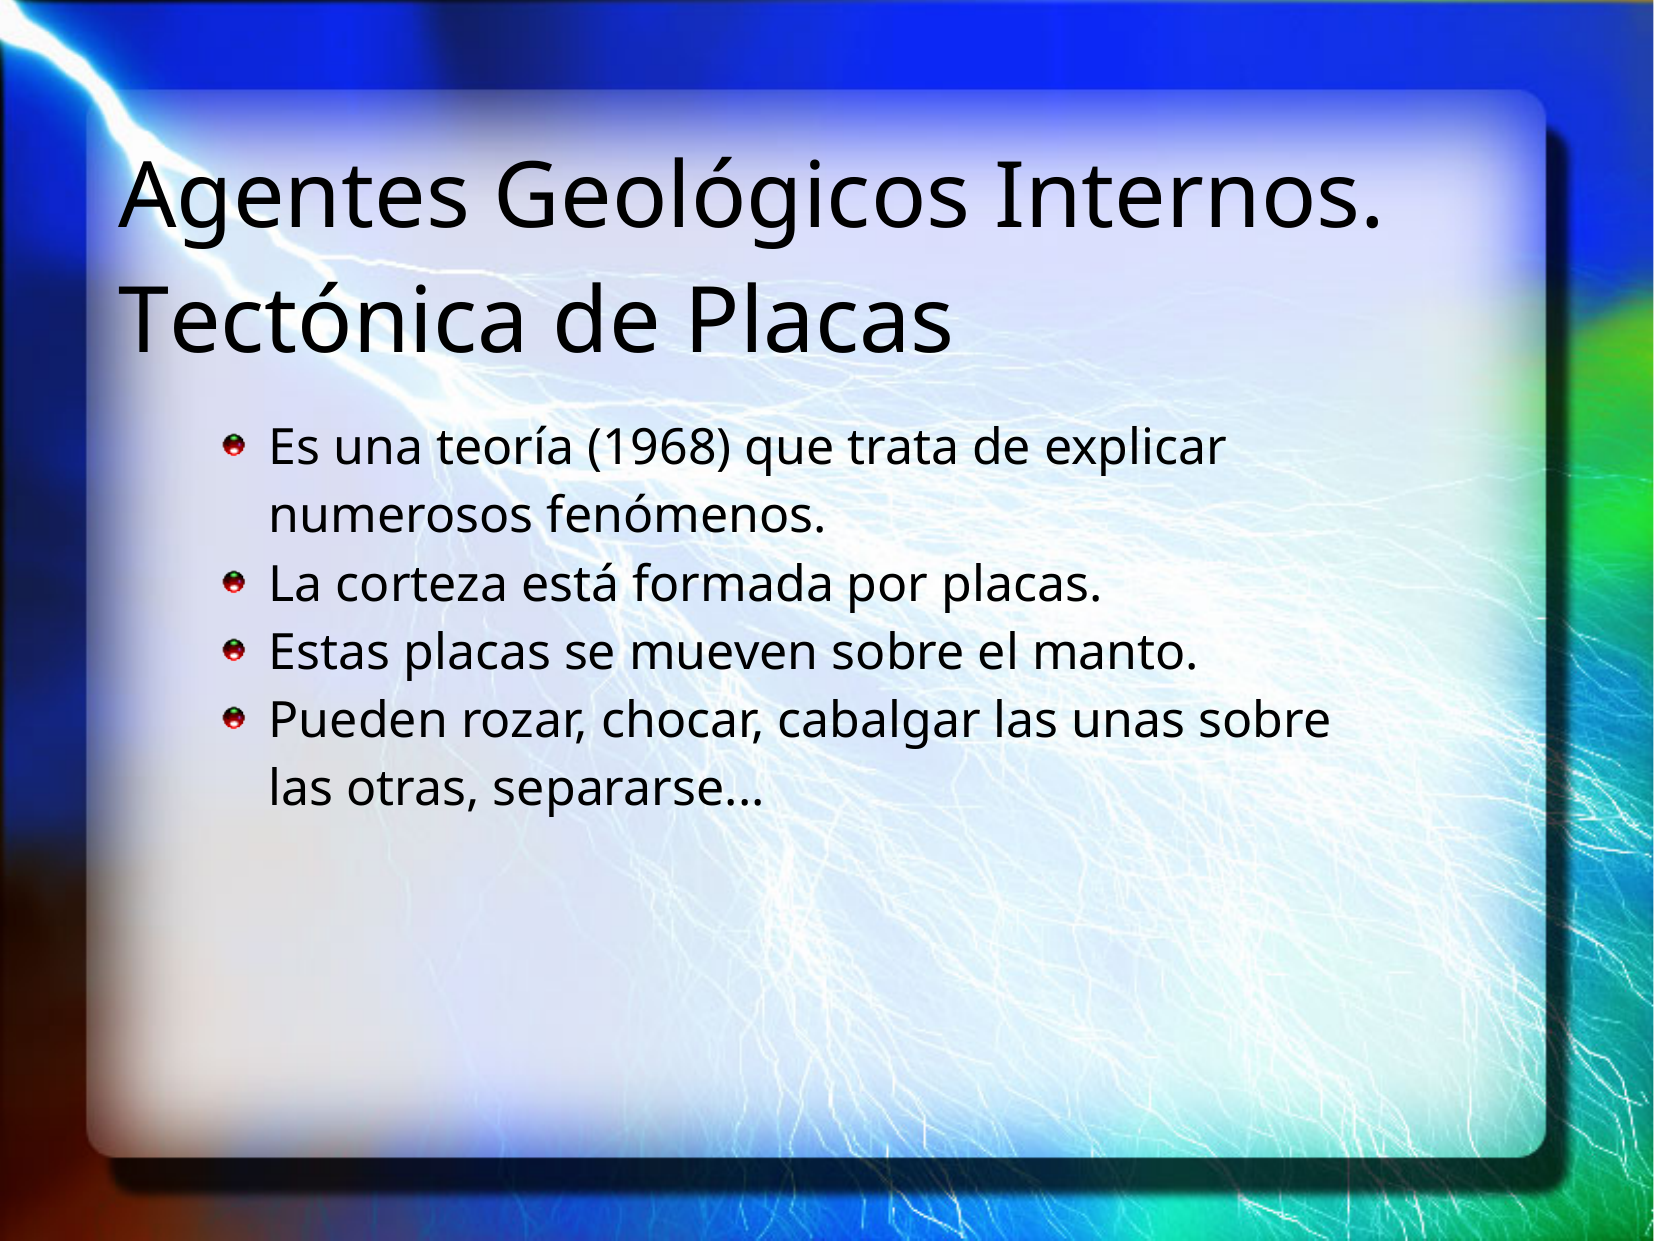

# Agentes Geológicos Internos. Tectónica de Placas
Es una teoría (1968) que trata de explicar numerosos fenómenos.
La corteza está formada por placas.
Estas placas se mueven sobre el manto.
Pueden rozar, chocar, cabalgar las unas sobre las otras, separarse...